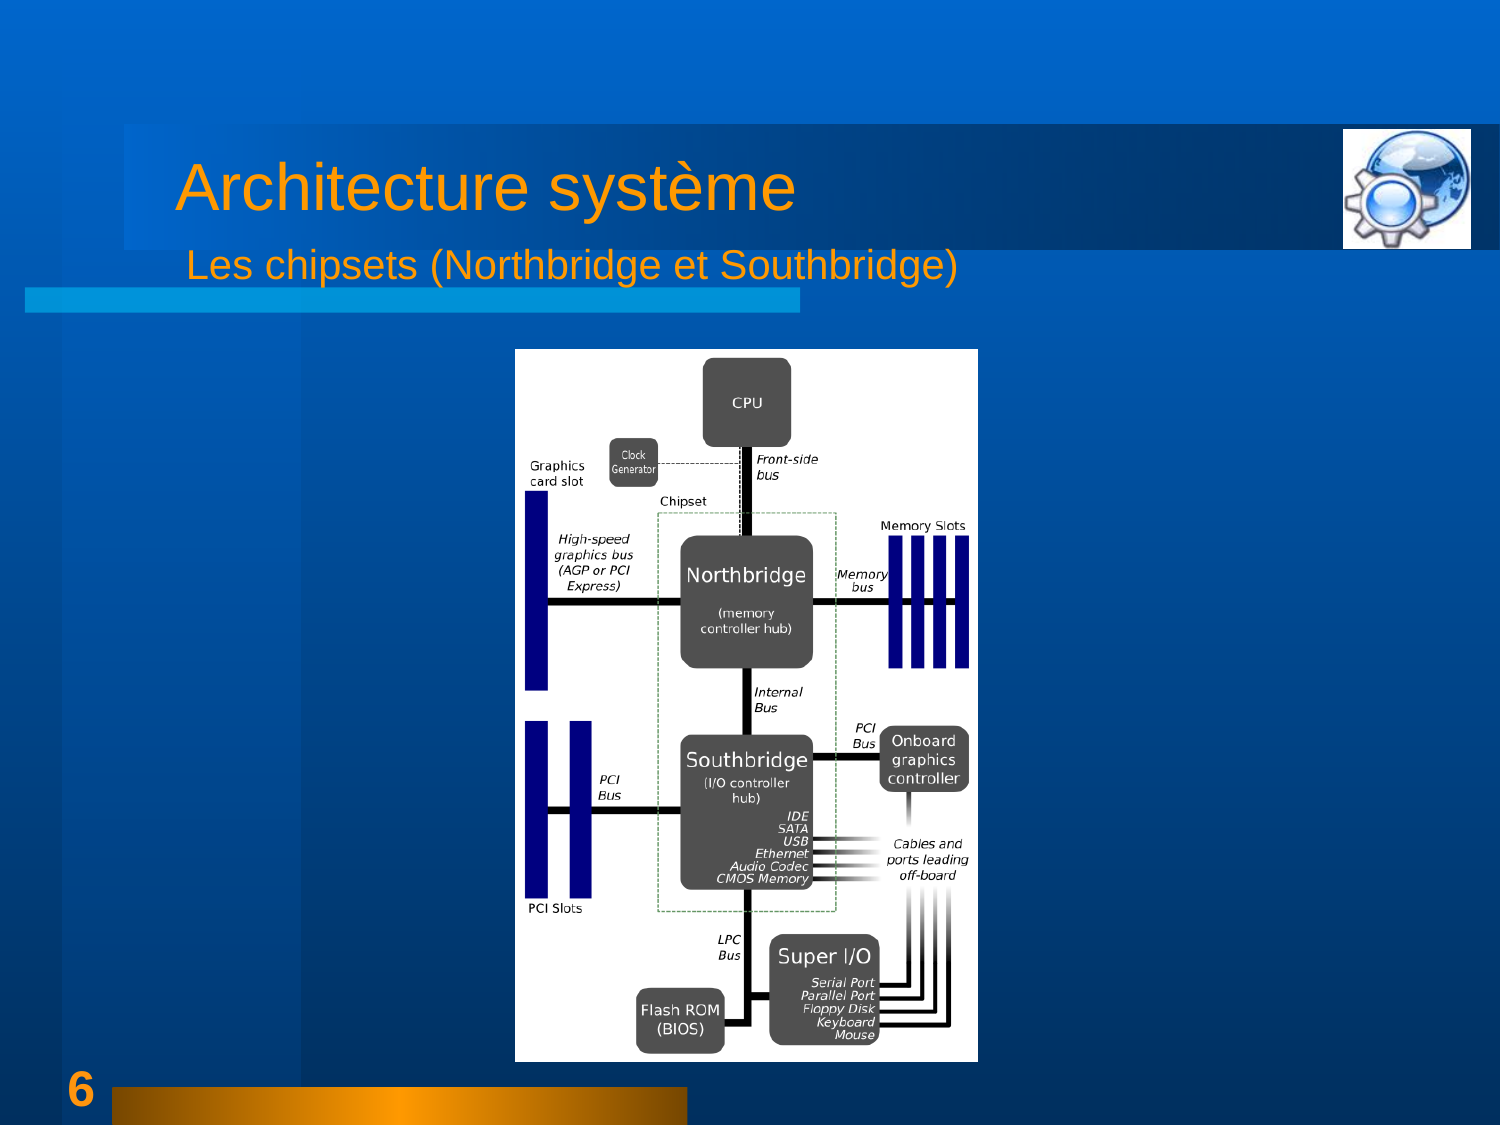

Architecture système
Les chipsets (Northbridge et Southbridge)